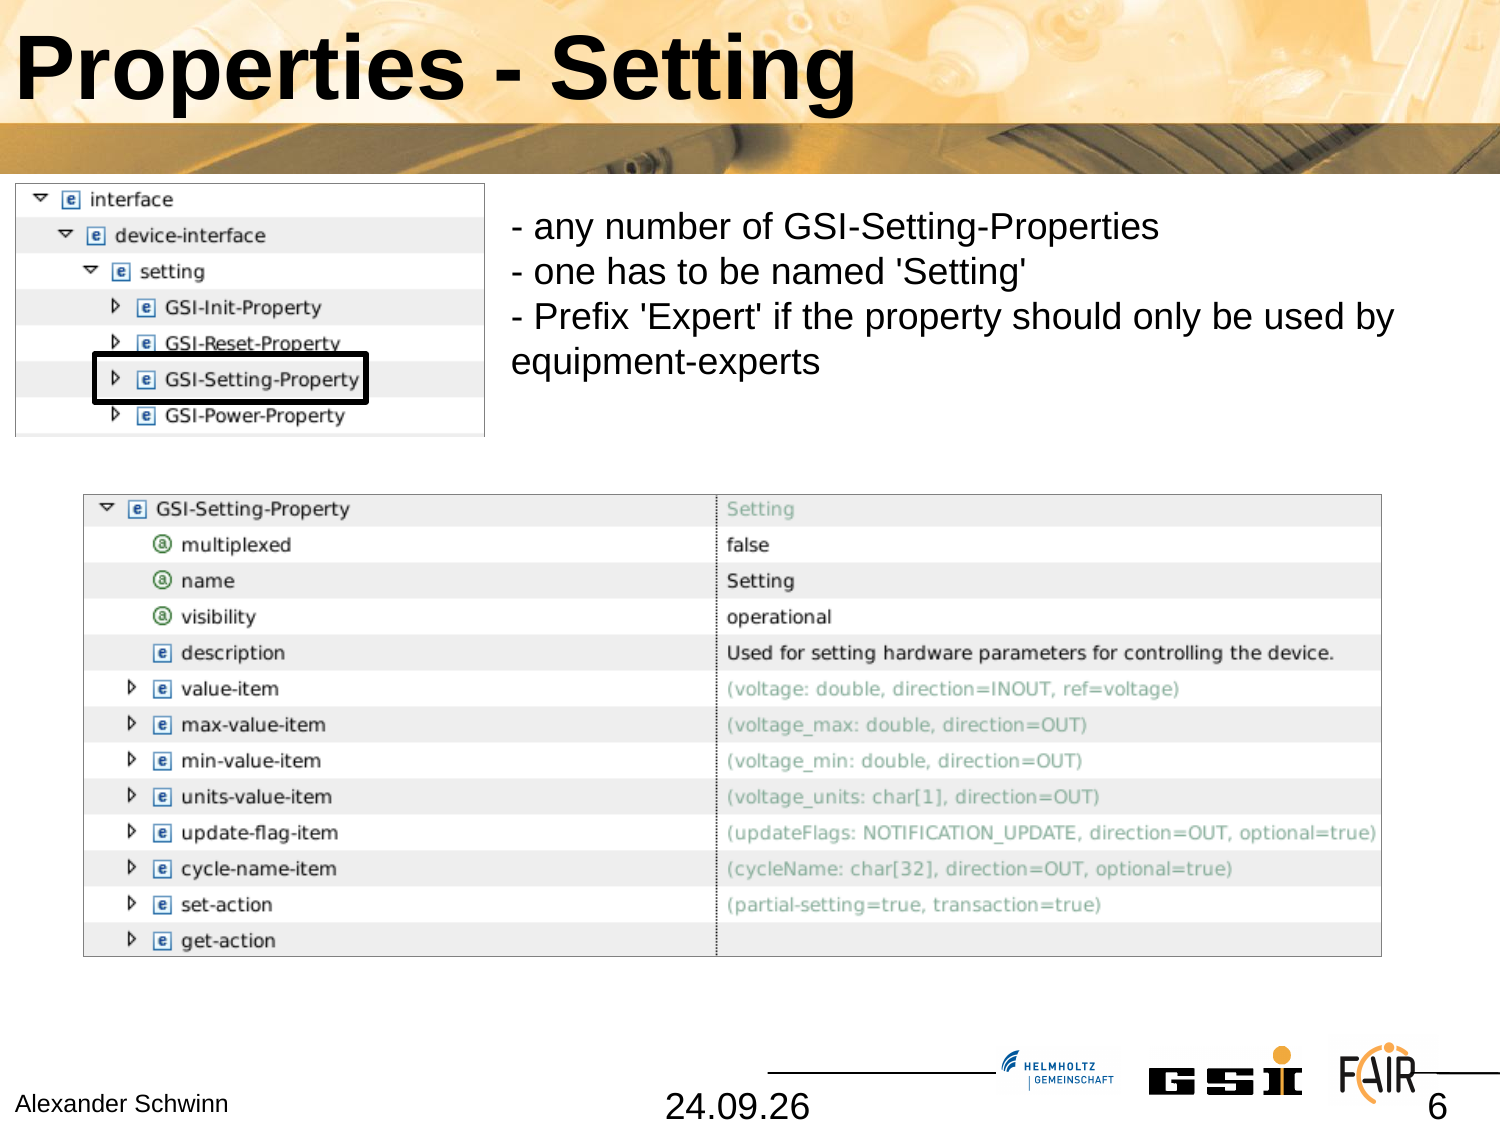

# Properties - Setting
- any number of GSI-Setting-Properties
- one has to be named 'Setting'
- Prefix 'Expert' if the property should only be used by equipment-experts
6